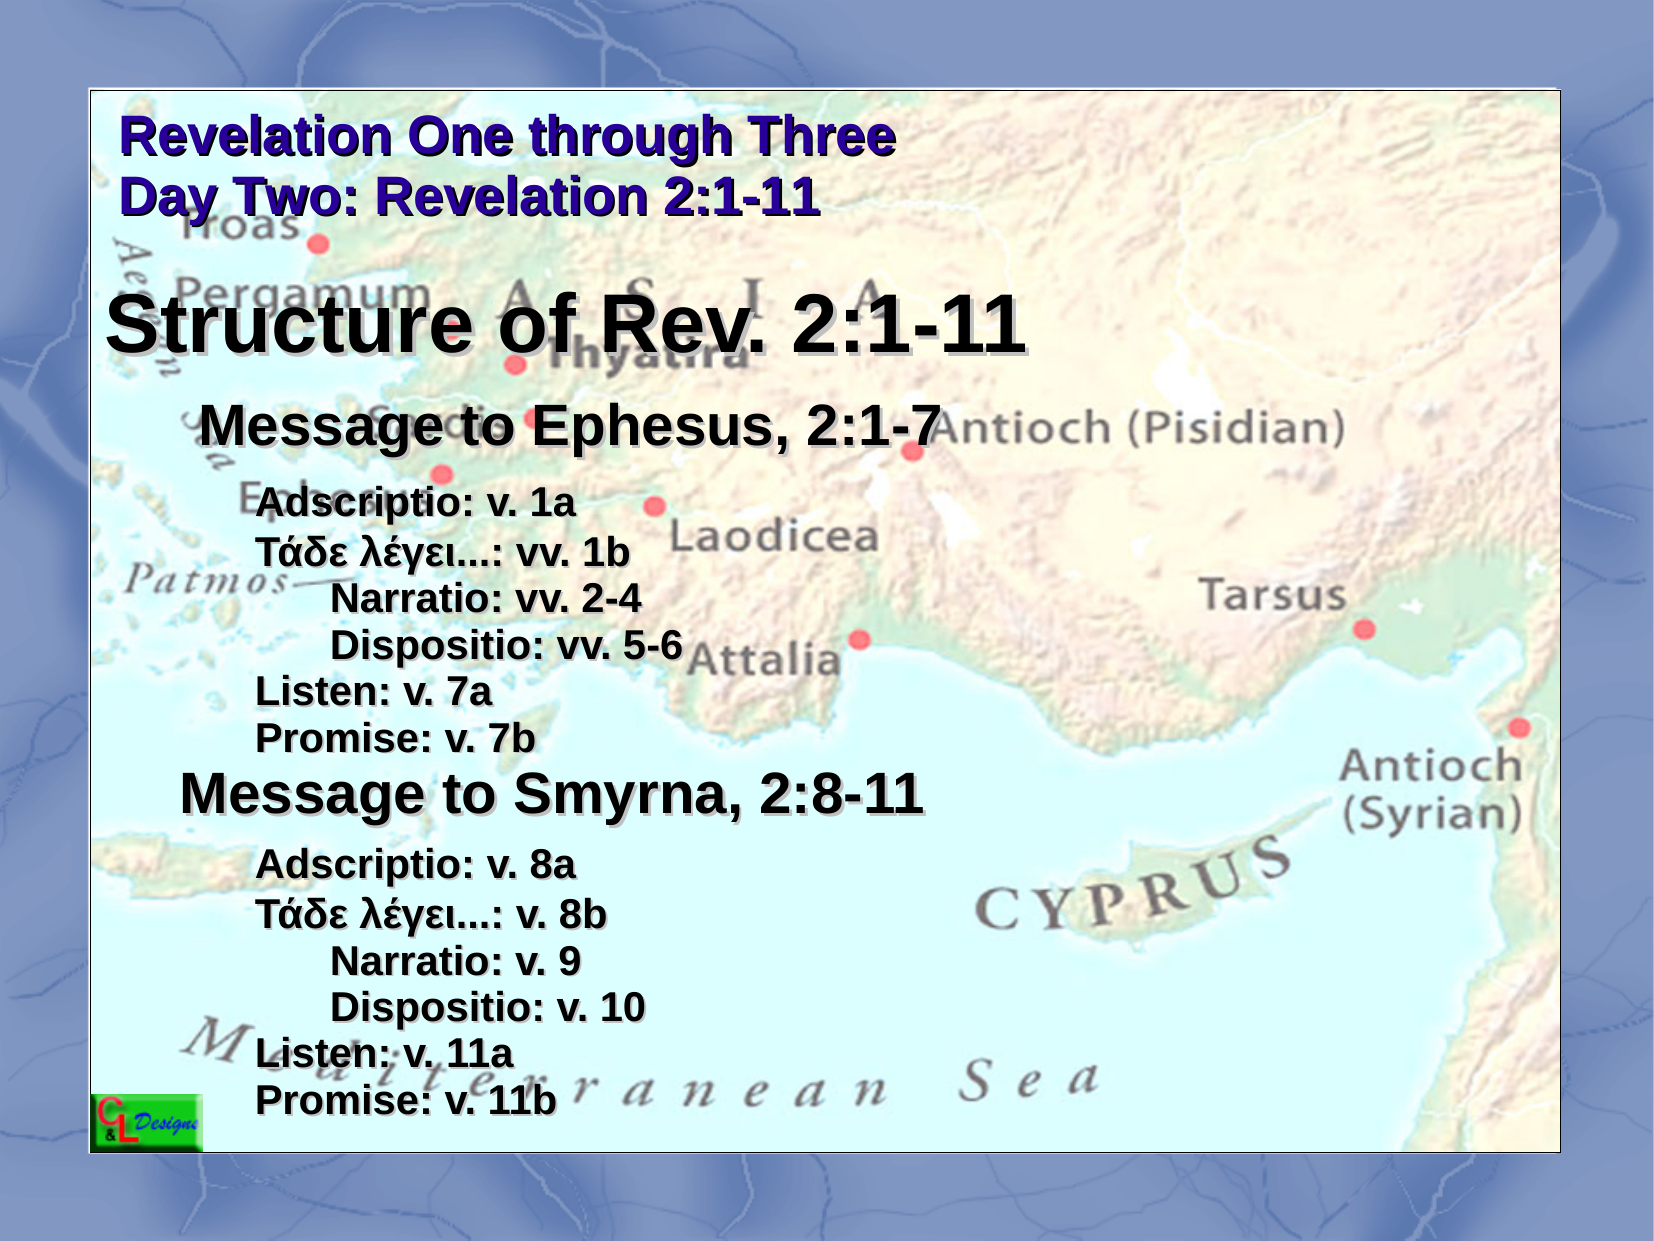

# Revelation One through Three Day Two: Revelation 2:1-11
Structure of Rev. 2:1-11
	 Message to Ephesus, 2:1-7
	 	Adscriptio: v. 1a
		Τάδε λέγει...: vv. 1b
			Narratio: vv. 2-4
			Dispositio: vv. 5-6
		Listen: v. 7a
		Promise: v. 7b
	Message to Smyrna, 2:8-11
	 	Adscriptio: v. 8a
		Τάδε λέγει...: v. 8b
			Narratio: v. 9
			Dispositio: v. 10
		Listen: v. 11a
		Promise: v. 11b